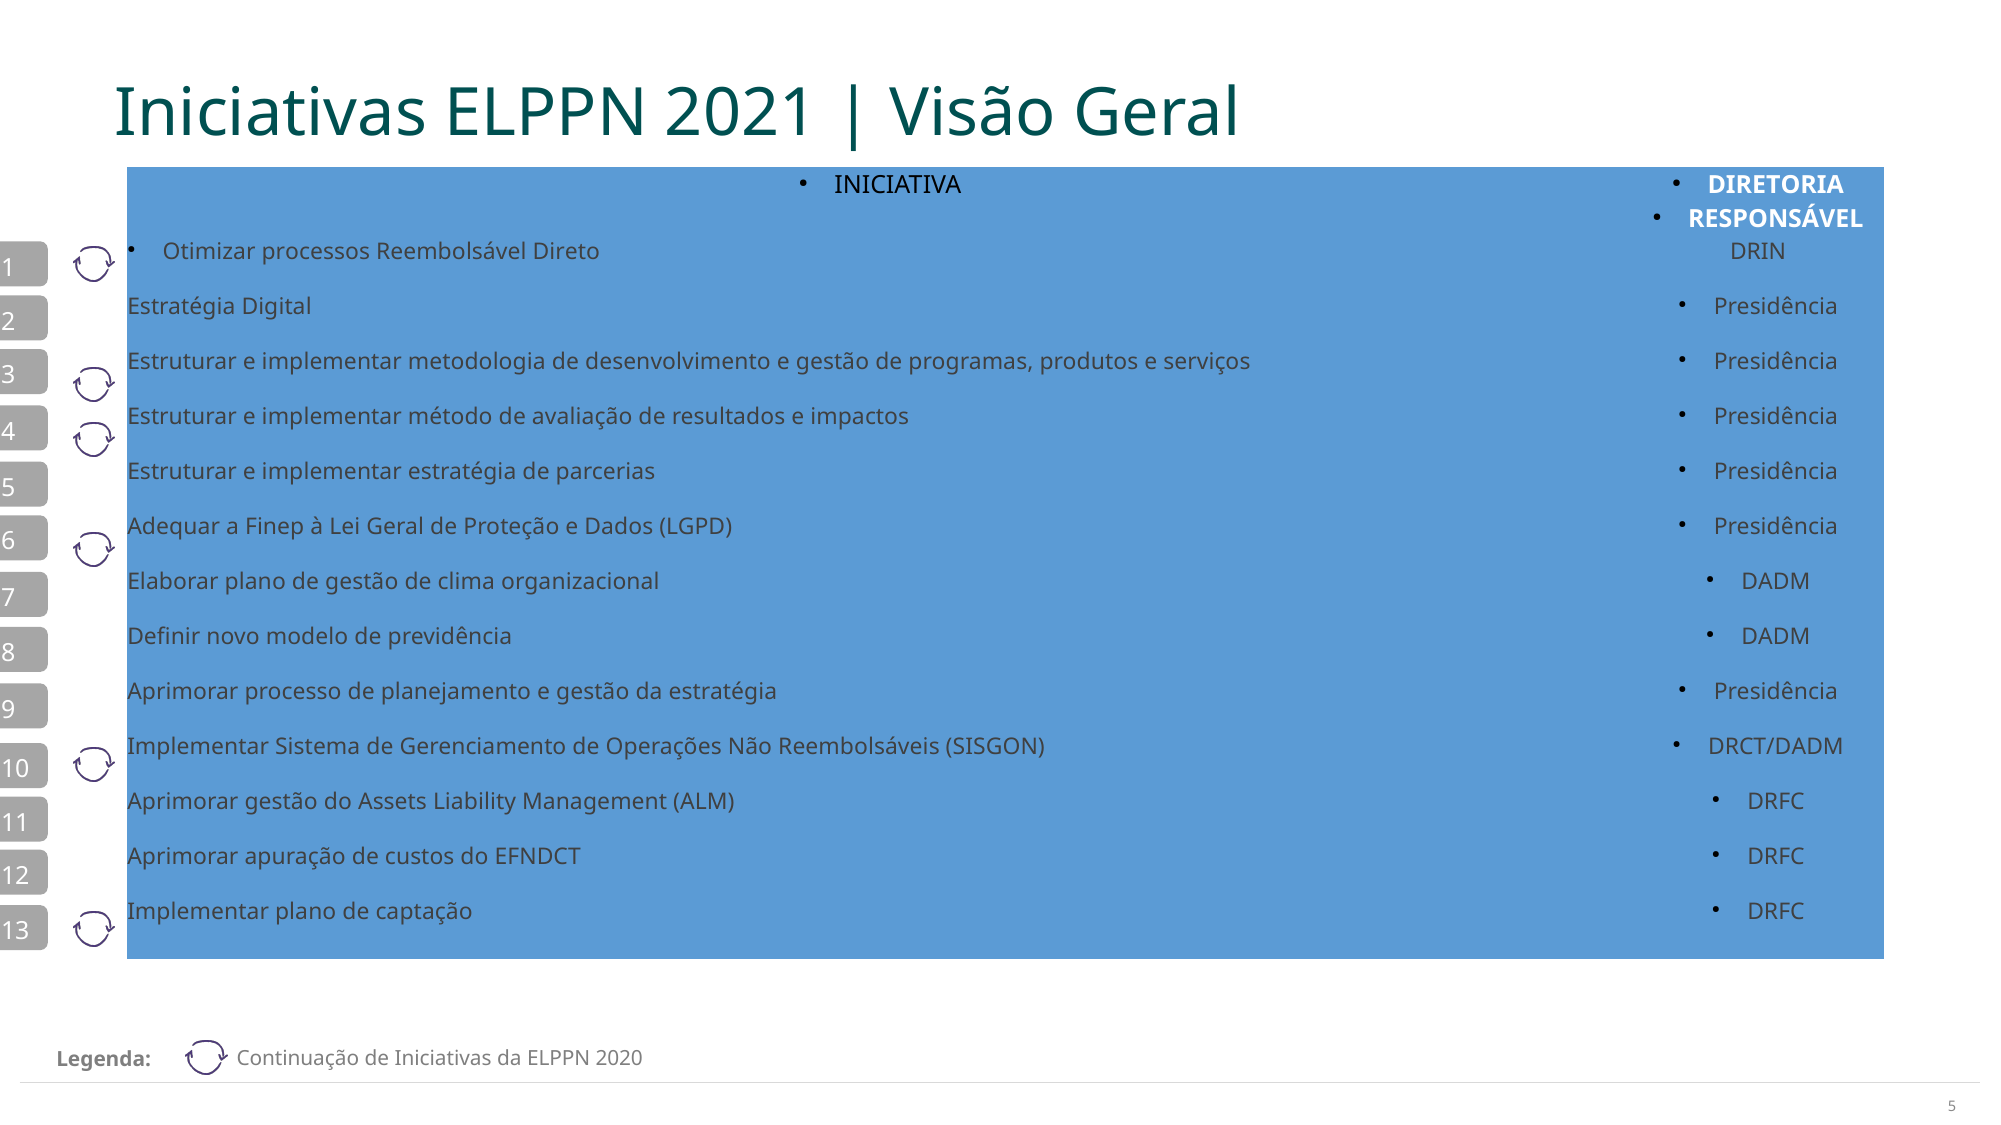

# Iniciativas ELPPN 2021 | Visão Geral
| INICIATIVA | DIRETORIA RESPONSÁVEL |
| --- | --- |
| Otimizar processos Reembolsável Direto | DRIN |
| Estratégia Digital | Presidência |
| Estruturar e implementar metodologia de desenvolvimento e gestão de programas, produtos e serviços | Presidência |
| Estruturar e implementar método de avaliação de resultados e impactos | Presidência |
| Estruturar e implementar estratégia de parcerias | Presidência |
| Adequar a Finep à Lei Geral de Proteção e Dados (LGPD) | Presidência |
| Elaborar plano de gestão de clima organizacional | DADM |
| Definir novo modelo de previdência | DADM |
| Aprimorar processo de planejamento e gestão da estratégia | Presidência |
| Implementar Sistema de Gerenciamento de Operações Não Reembolsáveis (SISGON) | DRCT/DADM |
| Aprimorar gestão do Assets Liability Management (ALM) | DRFC |
| Aprimorar apuração de custos do EFNDCT | DRFC |
| Implementar plano de captação | DRFC |
1
2
3
4
5
6
7
8
9
10
11
12
13
Continuação de Iniciativas da ELPPN 2020
Legenda: